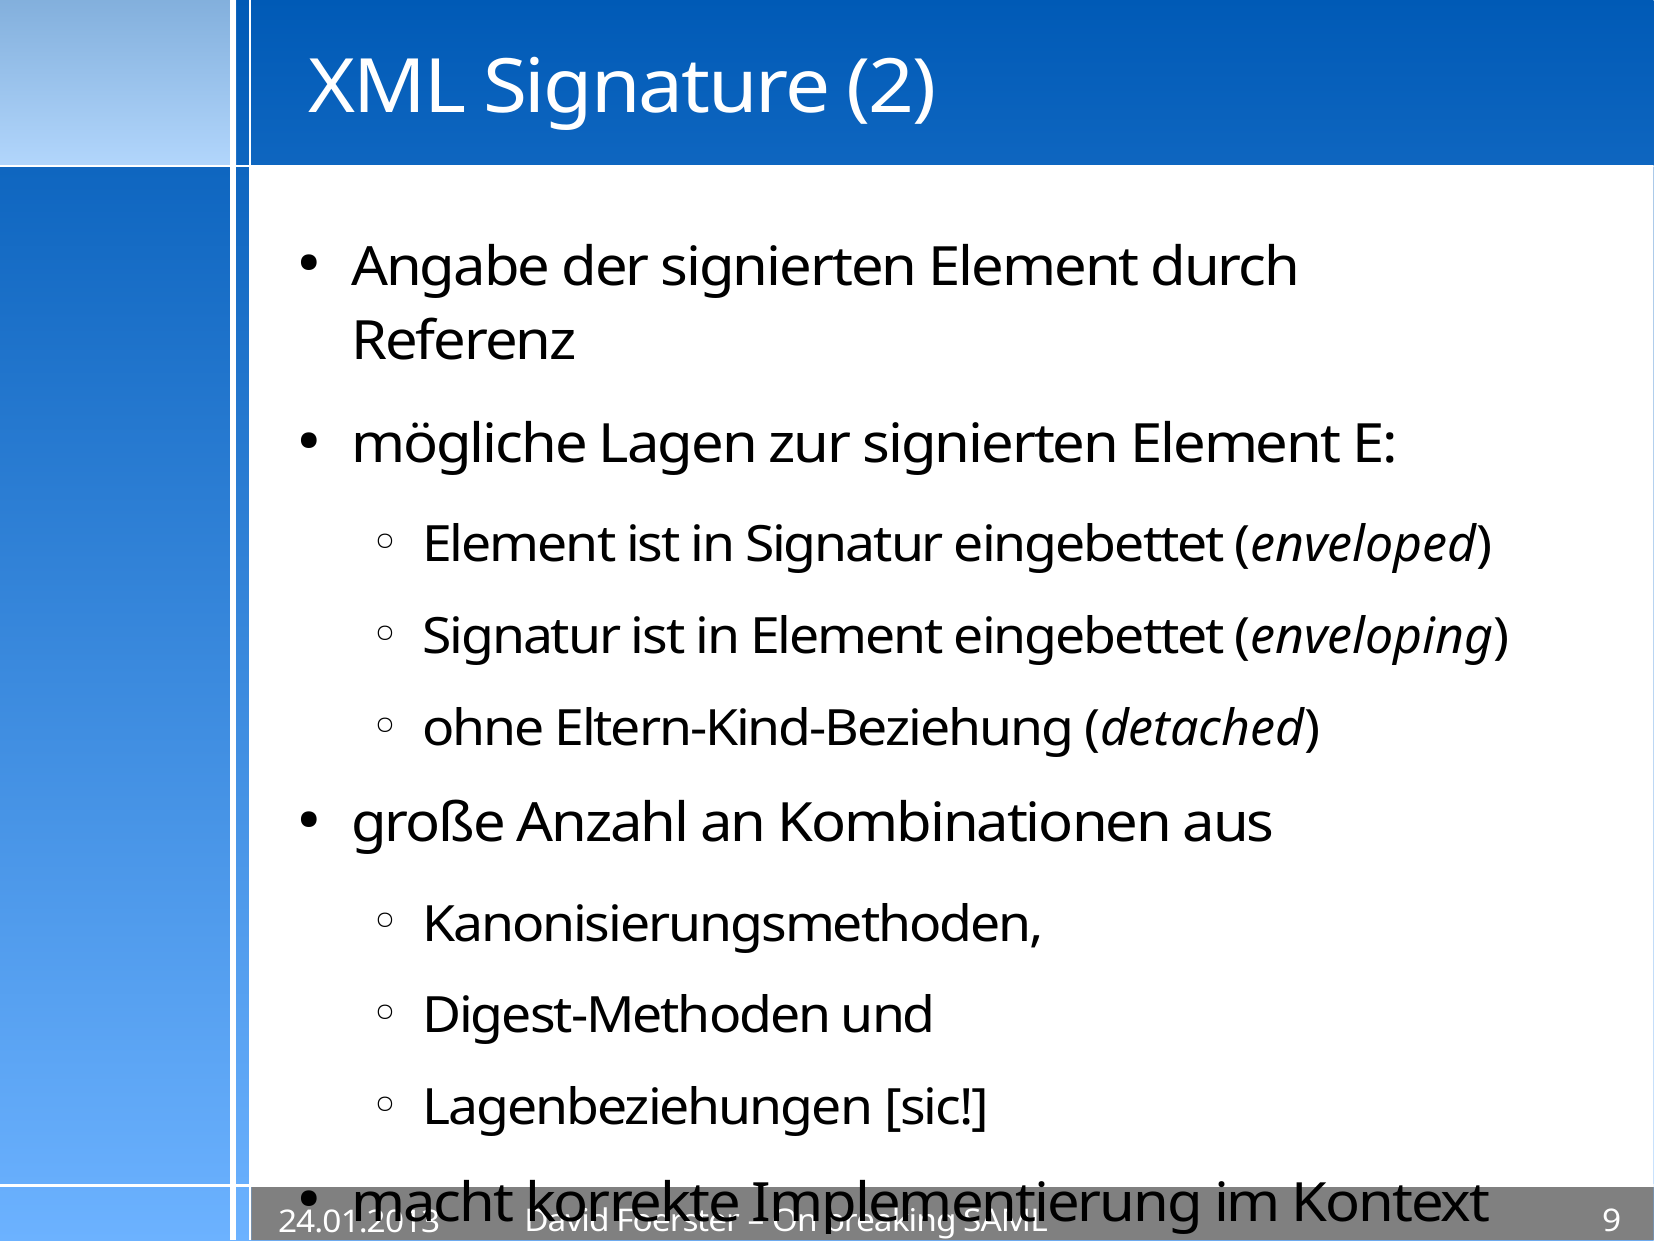

# XML Signature (2)
Angabe der signierten Element durch Referenz
mögliche Lagen zur signierten Element E:
Element ist in Signatur eingebettet (enveloped)
Signatur ist in Element eingebettet (enveloping)
ohne Eltern-Kind-Beziehung (detached)
große Anzahl an Kombinationen aus
Kanonisierungsmethoden,
Digest-Methoden und
Lagenbeziehungen [sic!]
macht korrekte Implementierung im Kontext schwierig